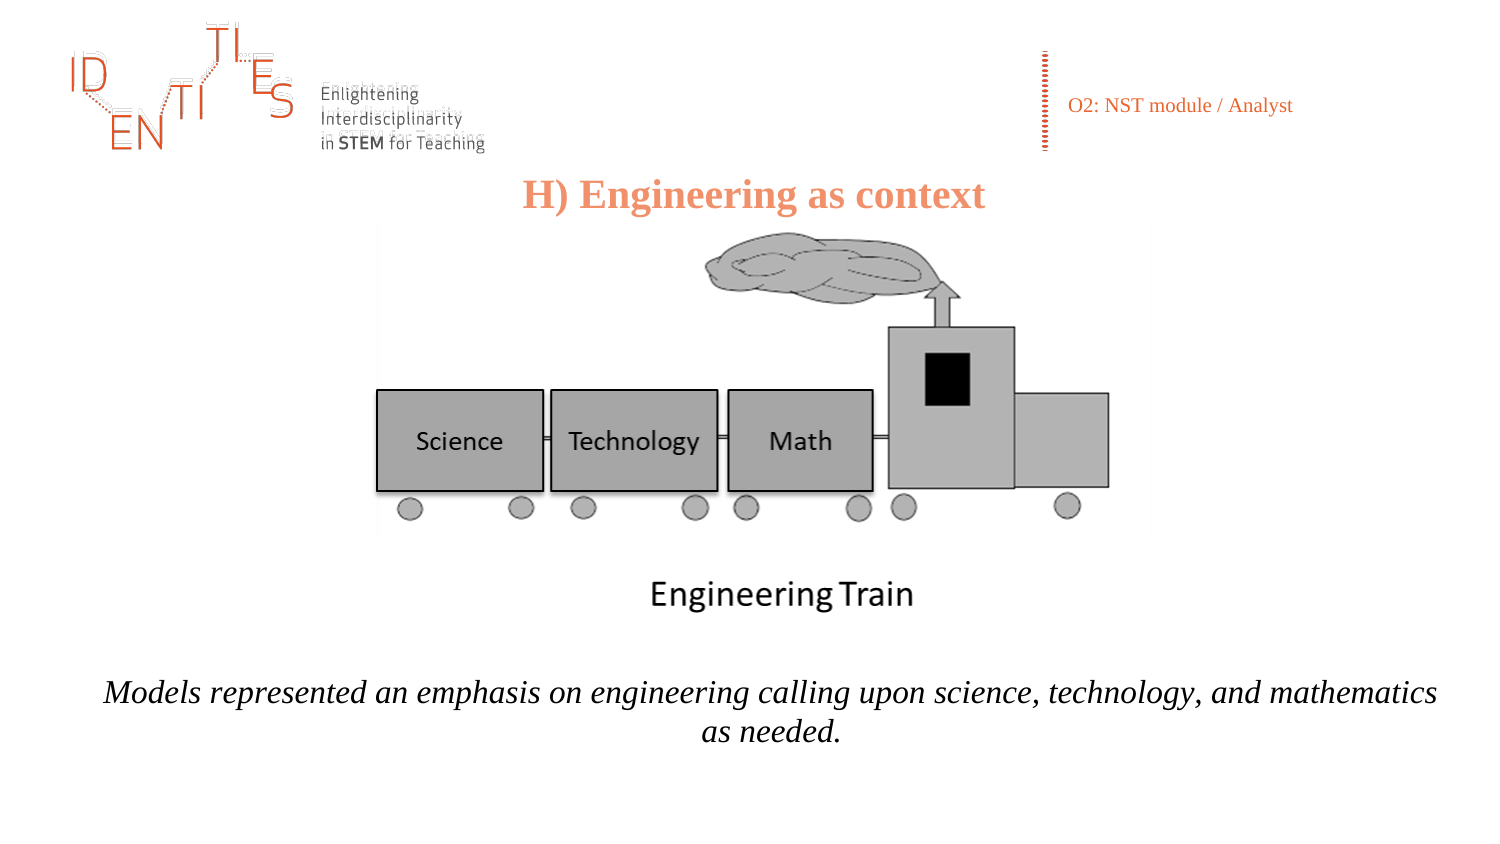

O2: NST module / Analyst
H) Engineering as context
Models represented an emphasis on engineering calling upon science, technology, and mathematics as needed.